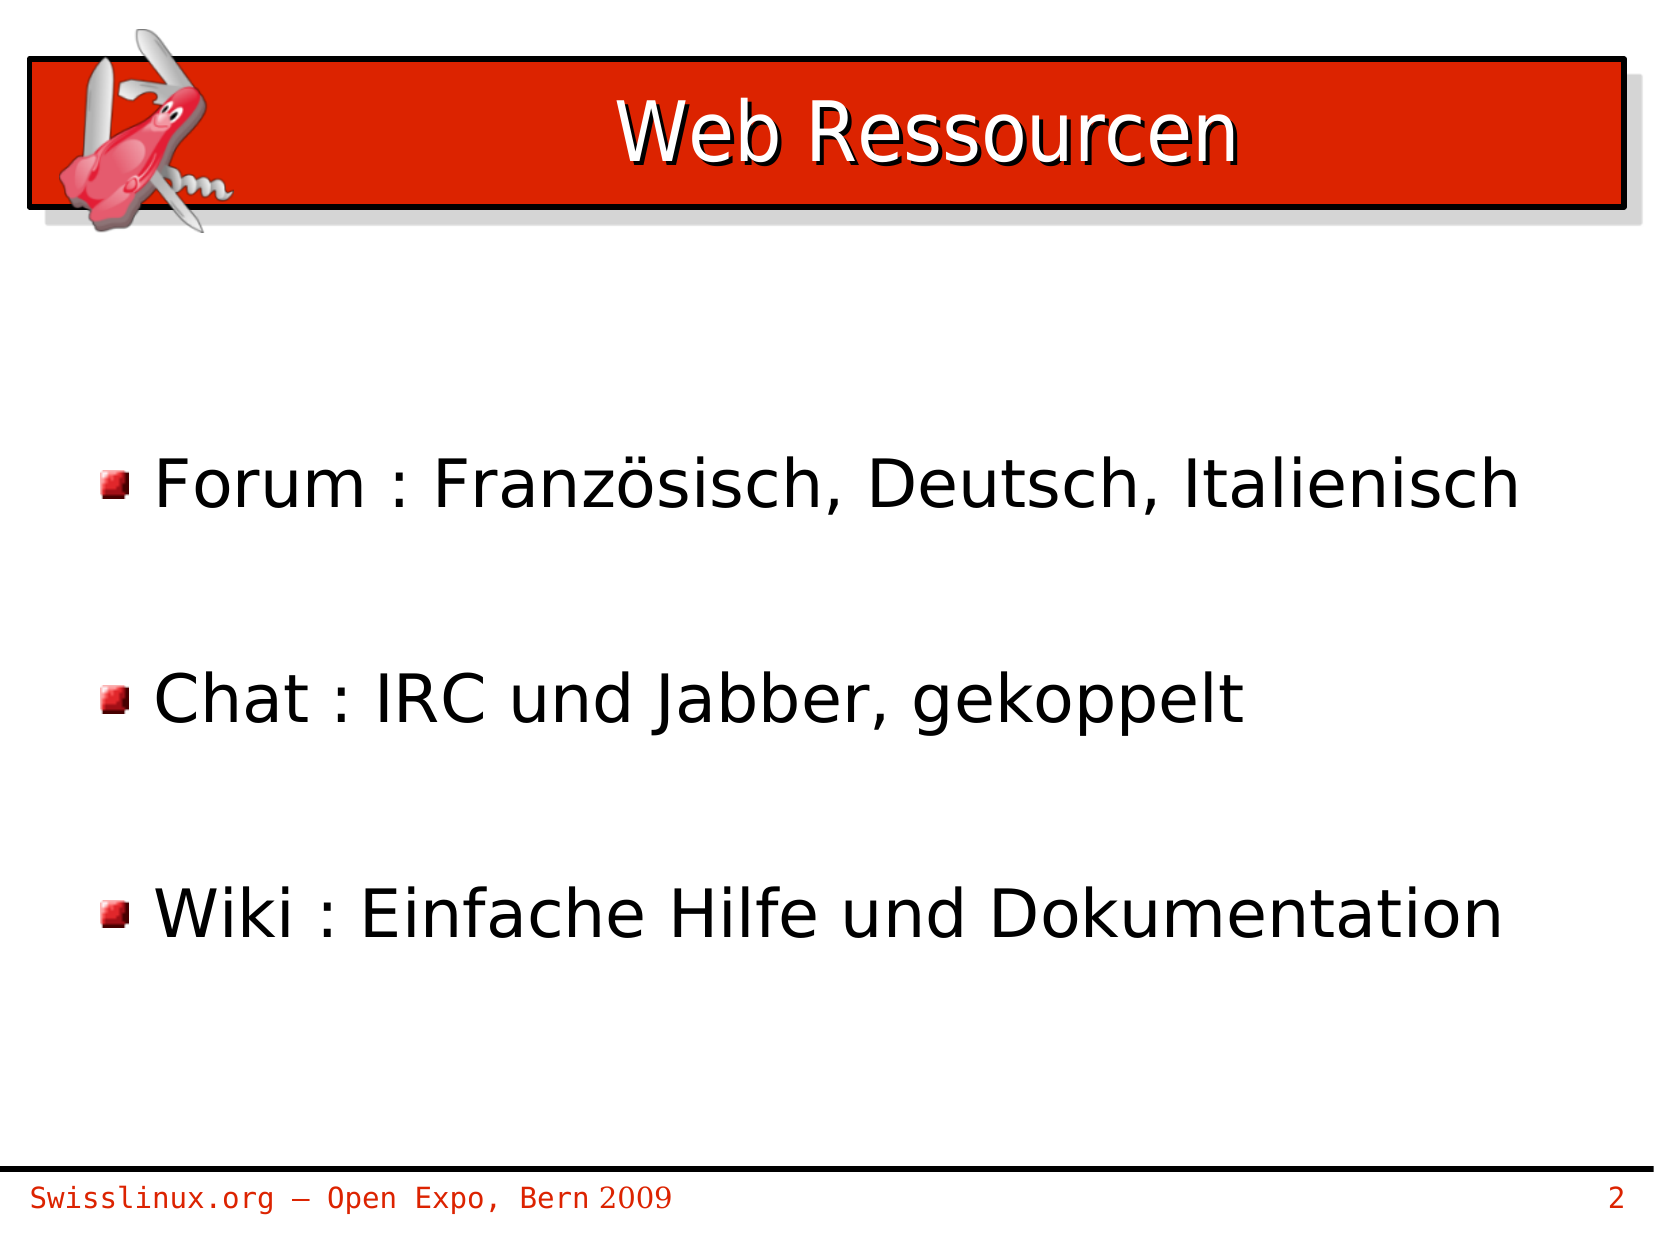

# Web Ressourcen
Forum : Französisch, Deutsch, Italienisch
Chat : IRC und Jabber, gekoppelt
Wiki : Einfache Hilfe und Dokumentation
26 Janvier 2007
2